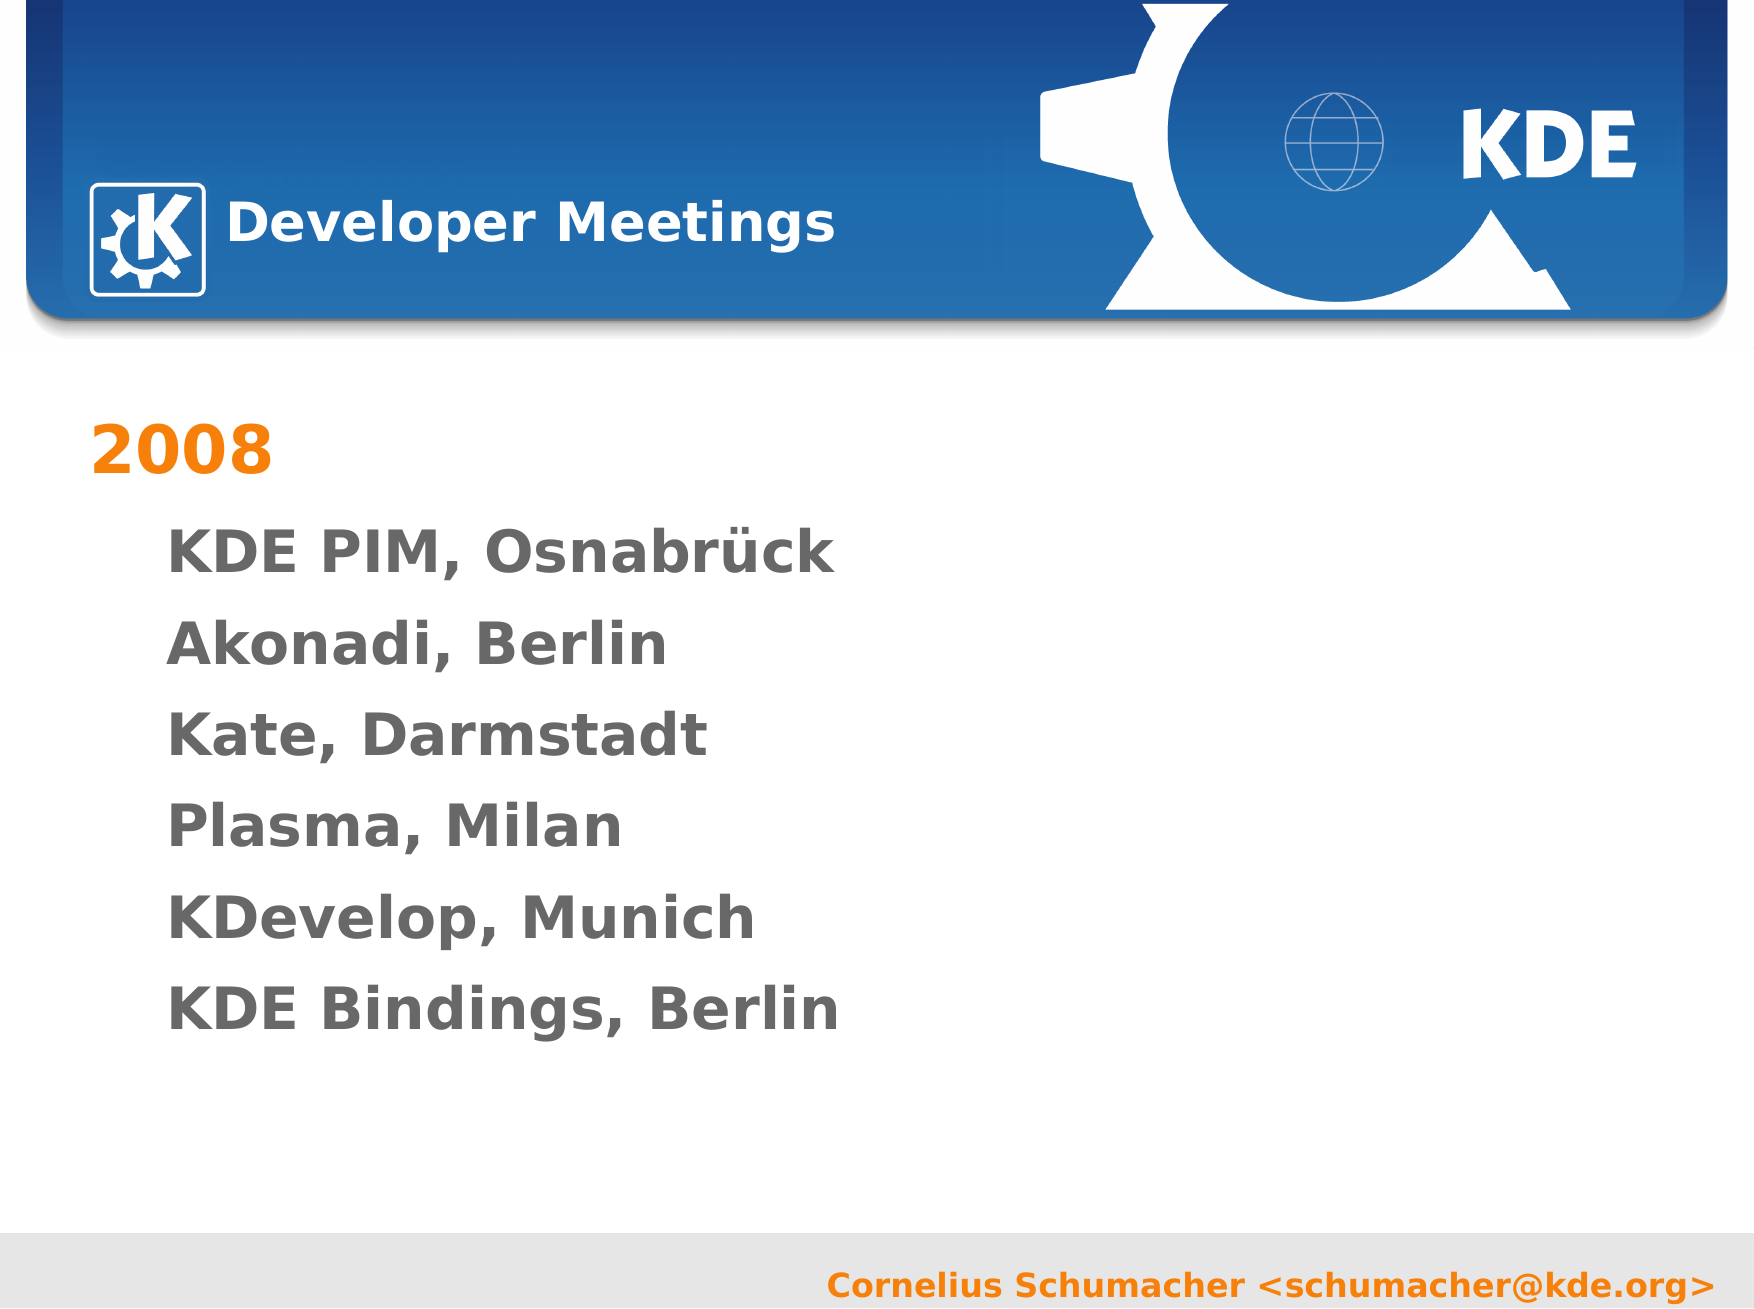

# Developer Meetings
2008
KDE PIM, Osnabrück
Akonadi, Berlin
Kate, Darmstadt
Plasma, Milan
KDevelop, Munich
KDE Bindings, Berlin